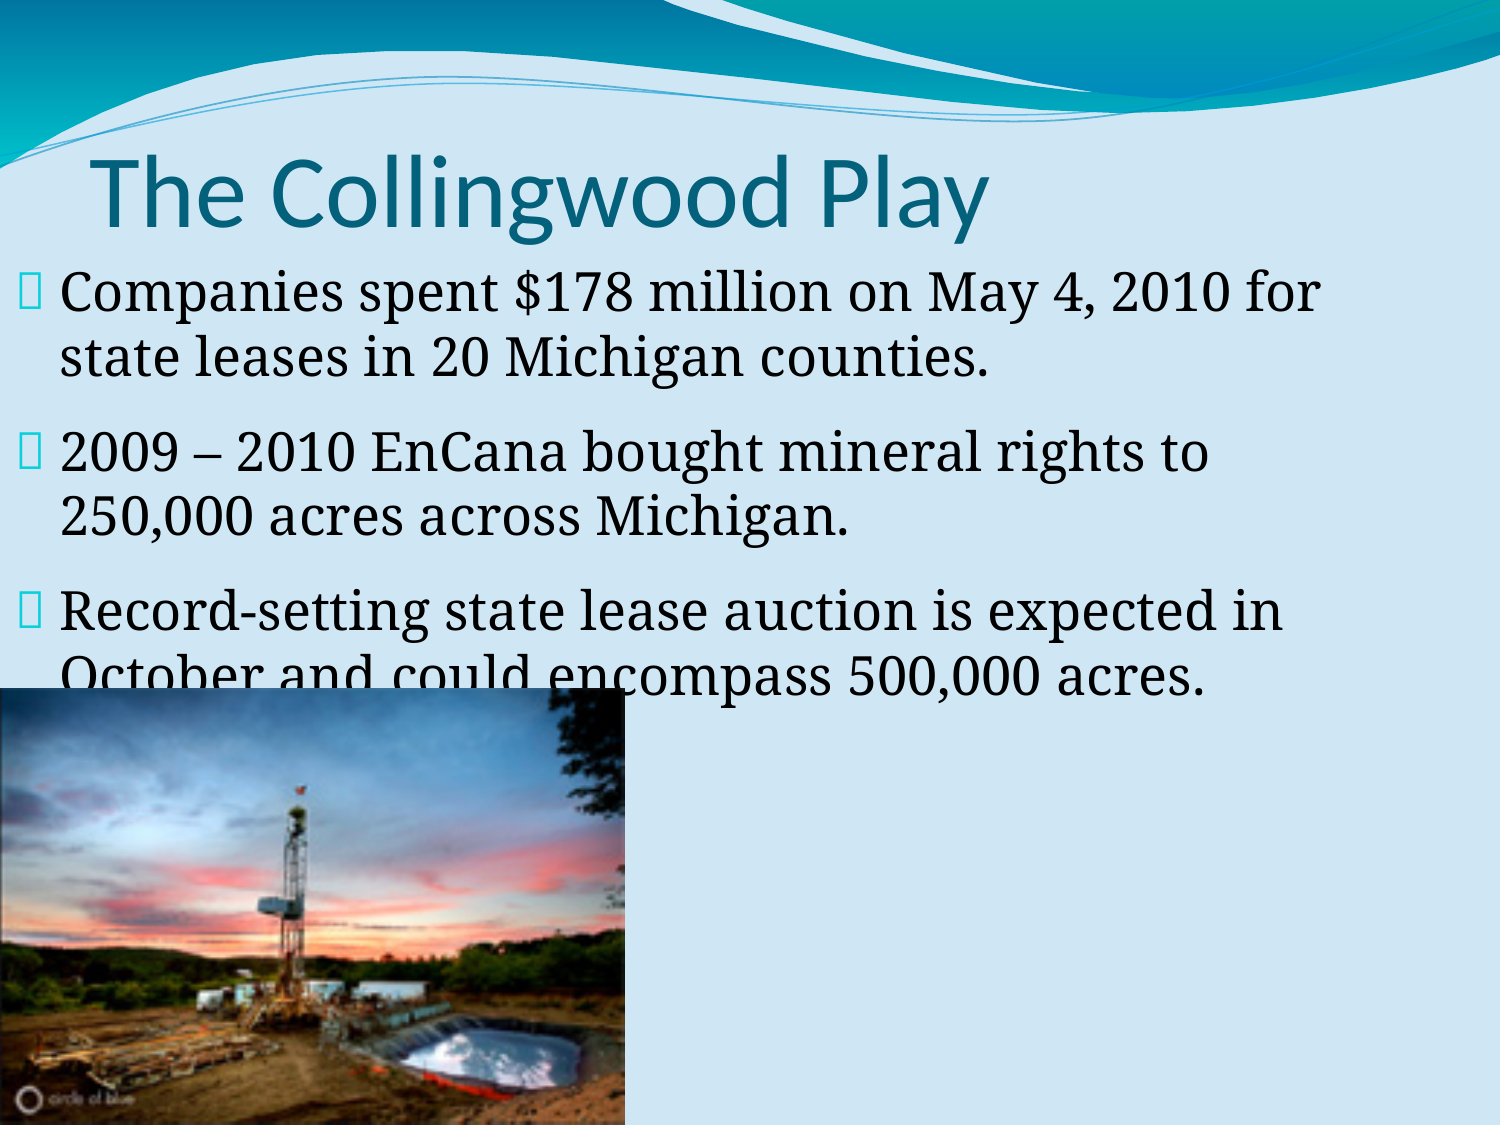

# The Collingwood Play
Companies spent $178 million on May 4, 2010 for state leases in 20 Michigan counties.
2009 – 2010 EnCana bought mineral rights to 250,000 acres across Michigan.
Record-setting state lease auction is expected in October and could encompass 500,000 acres.